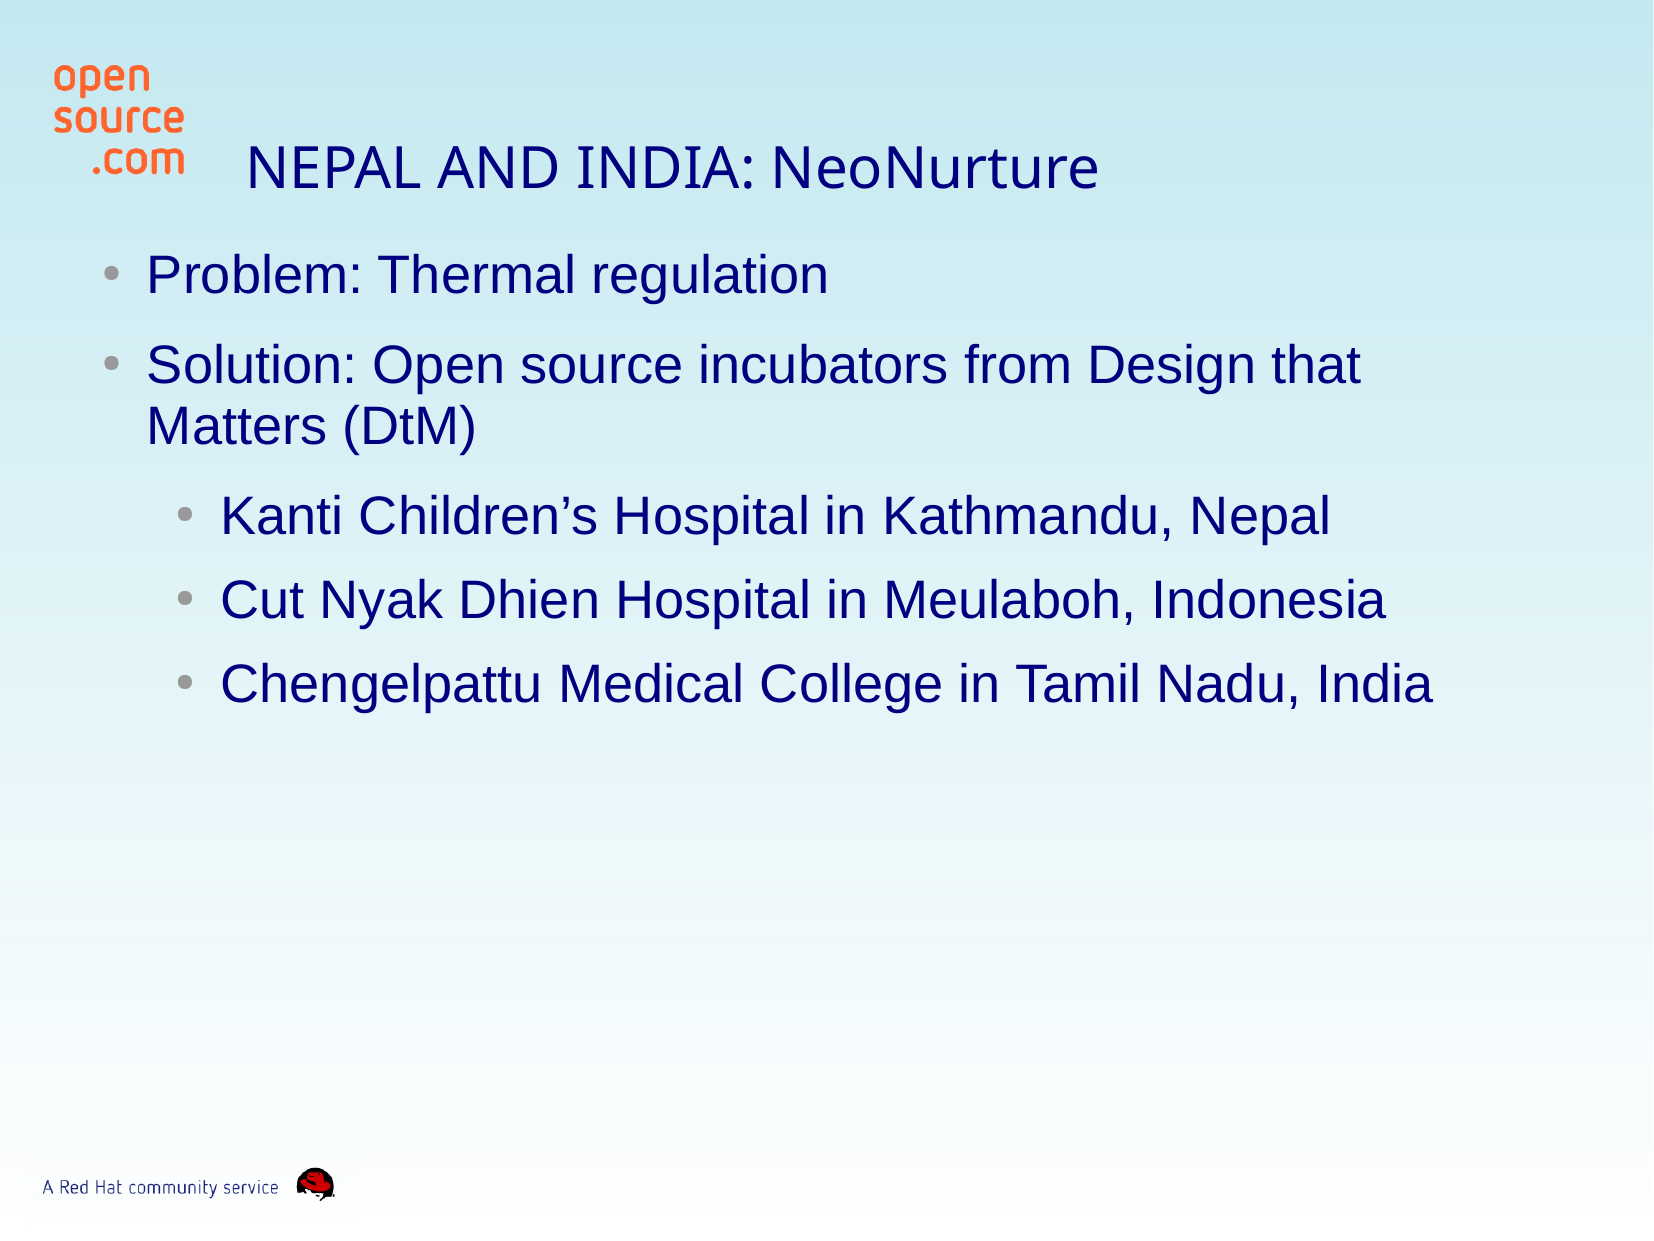

# Introduce Red Hat
NEPAL AND INDIA: NeoNurture
Problem: Thermal regulation
Solution: Open source incubators from Design that
Matters (DtM)
Kanti Children’s Hospital in Kathmandu, Nepal
Cut Nyak Dhien Hospital in Meulaboh, Indonesia
Chengelpattu Medical College in Tamil Nadu, India